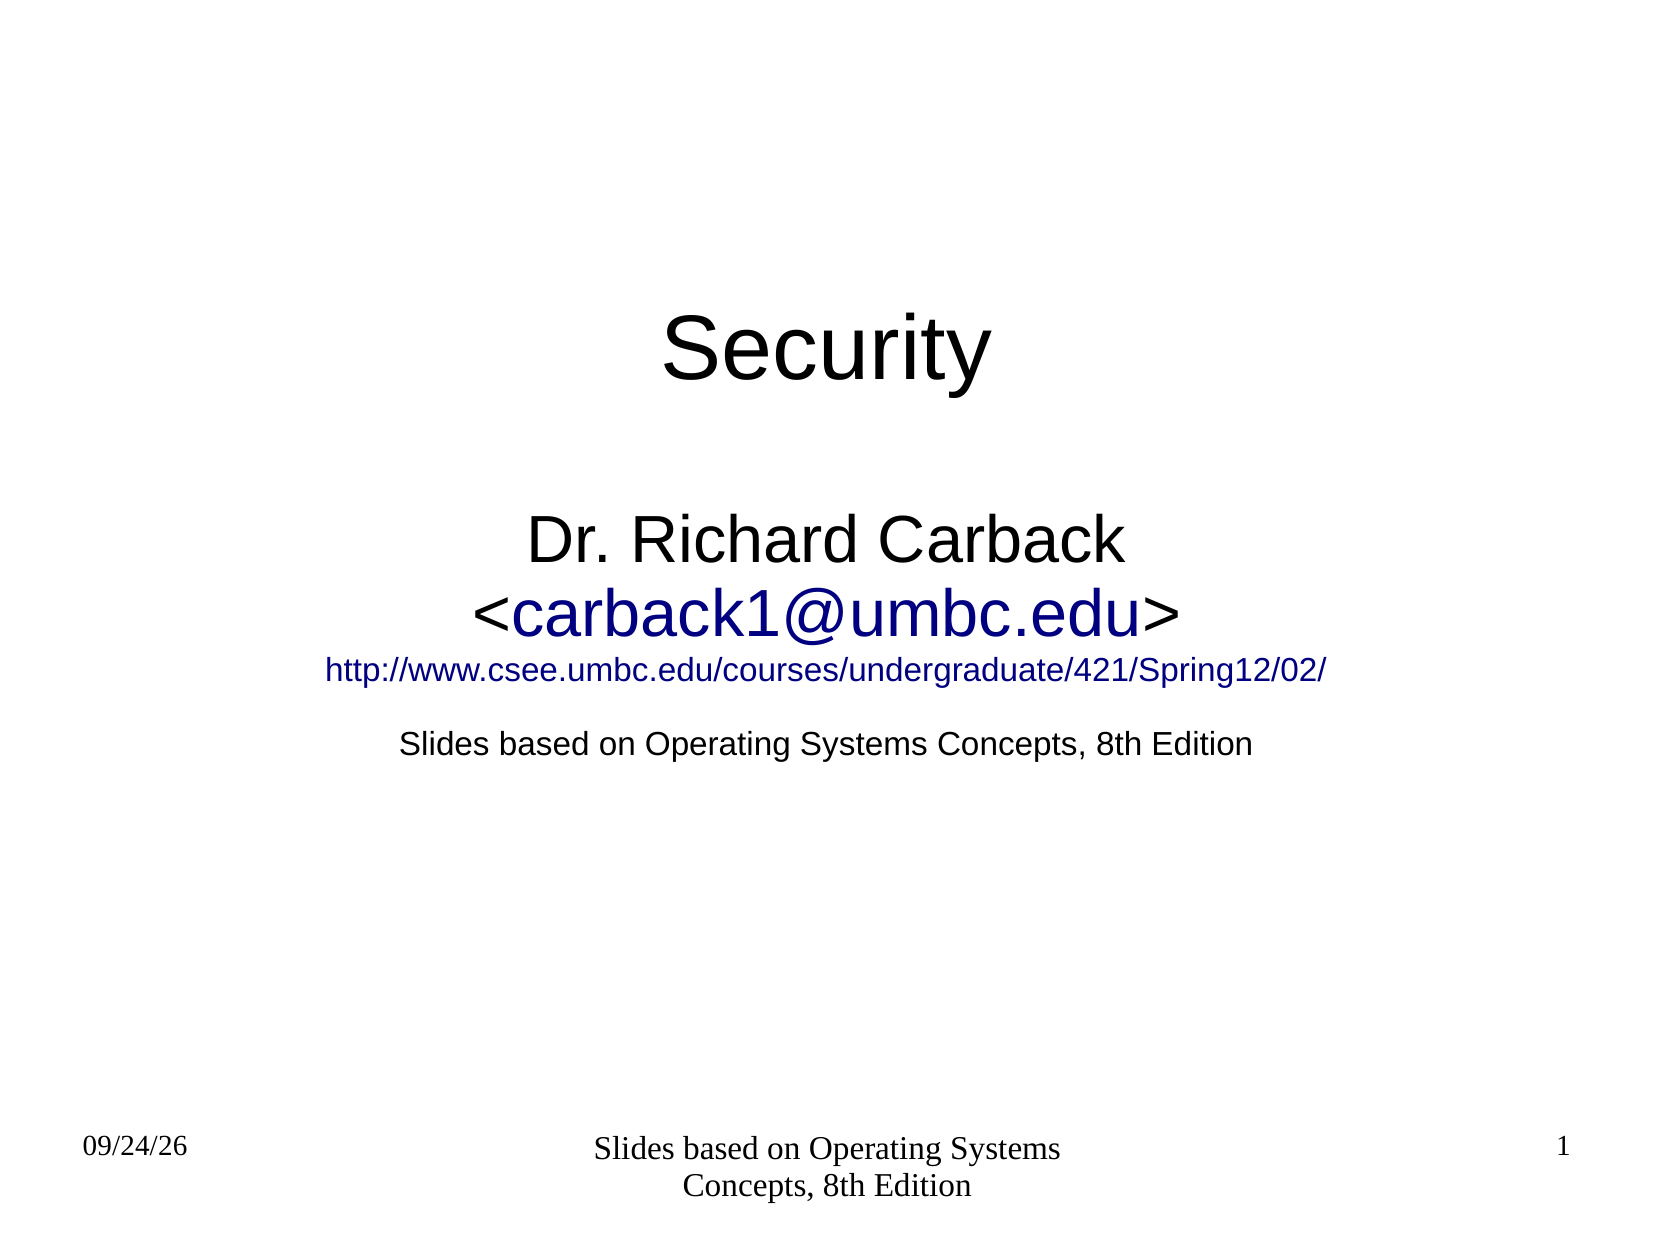

# Security
Dr. Richard Carback
<carback1@umbc.edu>
http://www.csee.umbc.edu/courses/undergraduate/421/Spring12/02/
Slides based on Operating Systems Concepts, 8th Edition
1